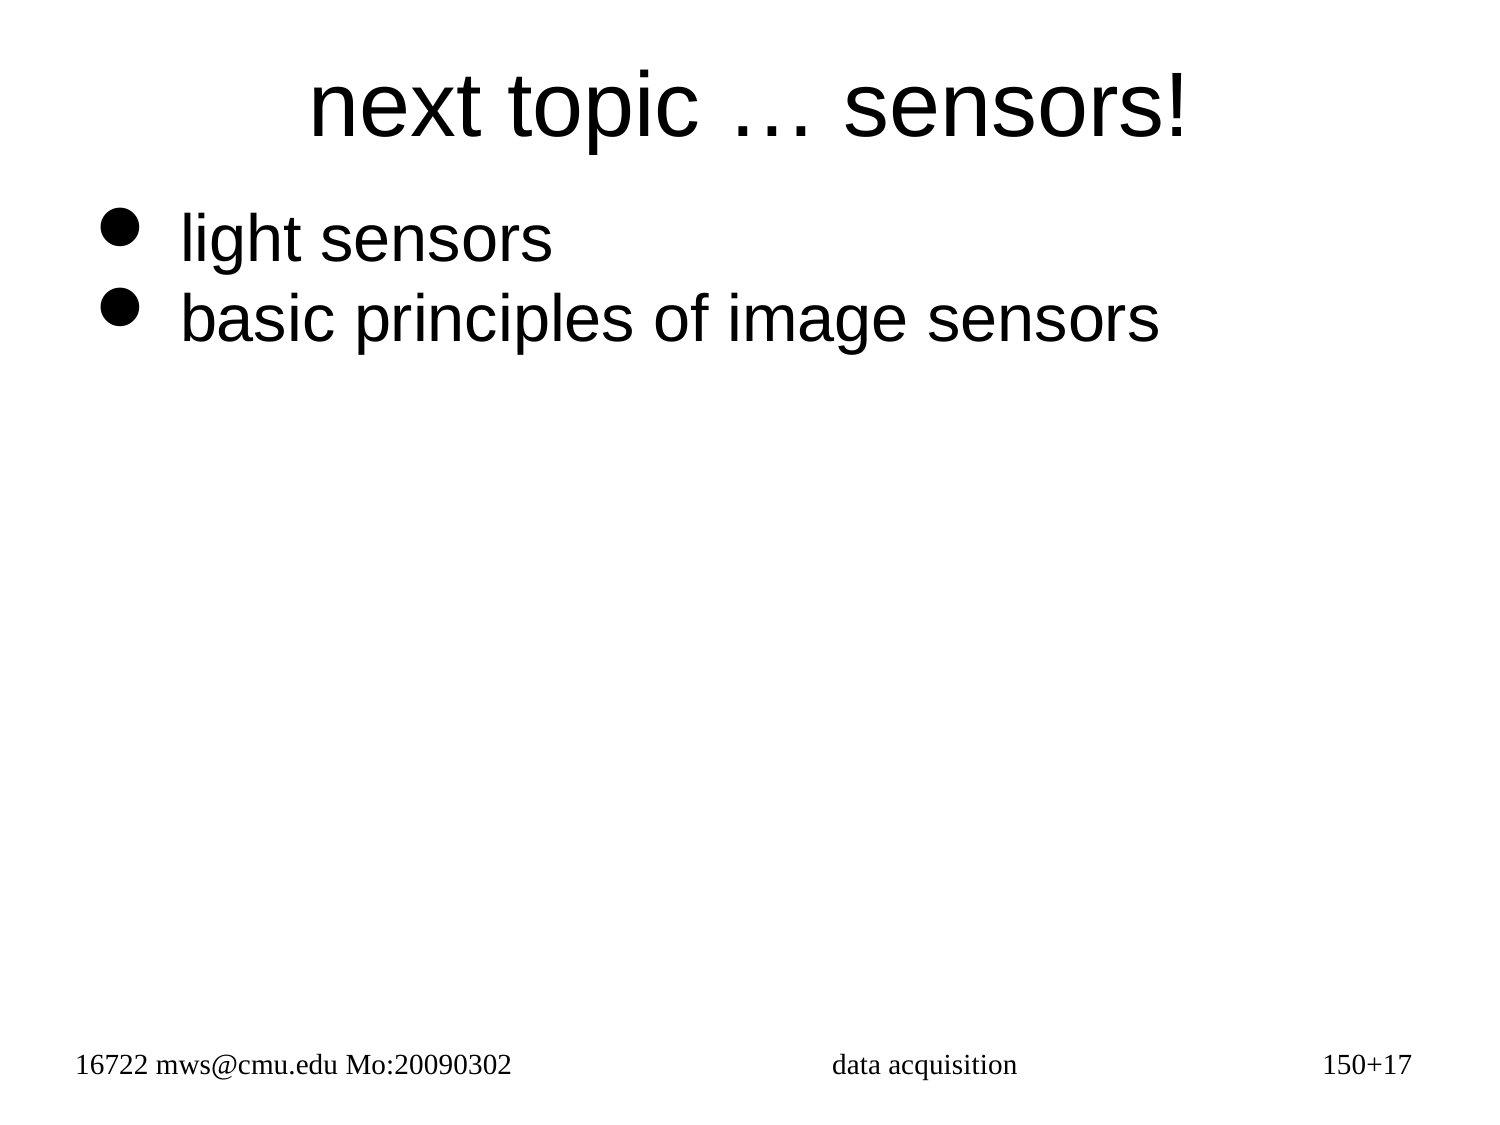

next topic … sensors!
 light sensors
 basic principles of image sensors
16722 mws@cmu.edu Mo:20090302
data acquisition
17